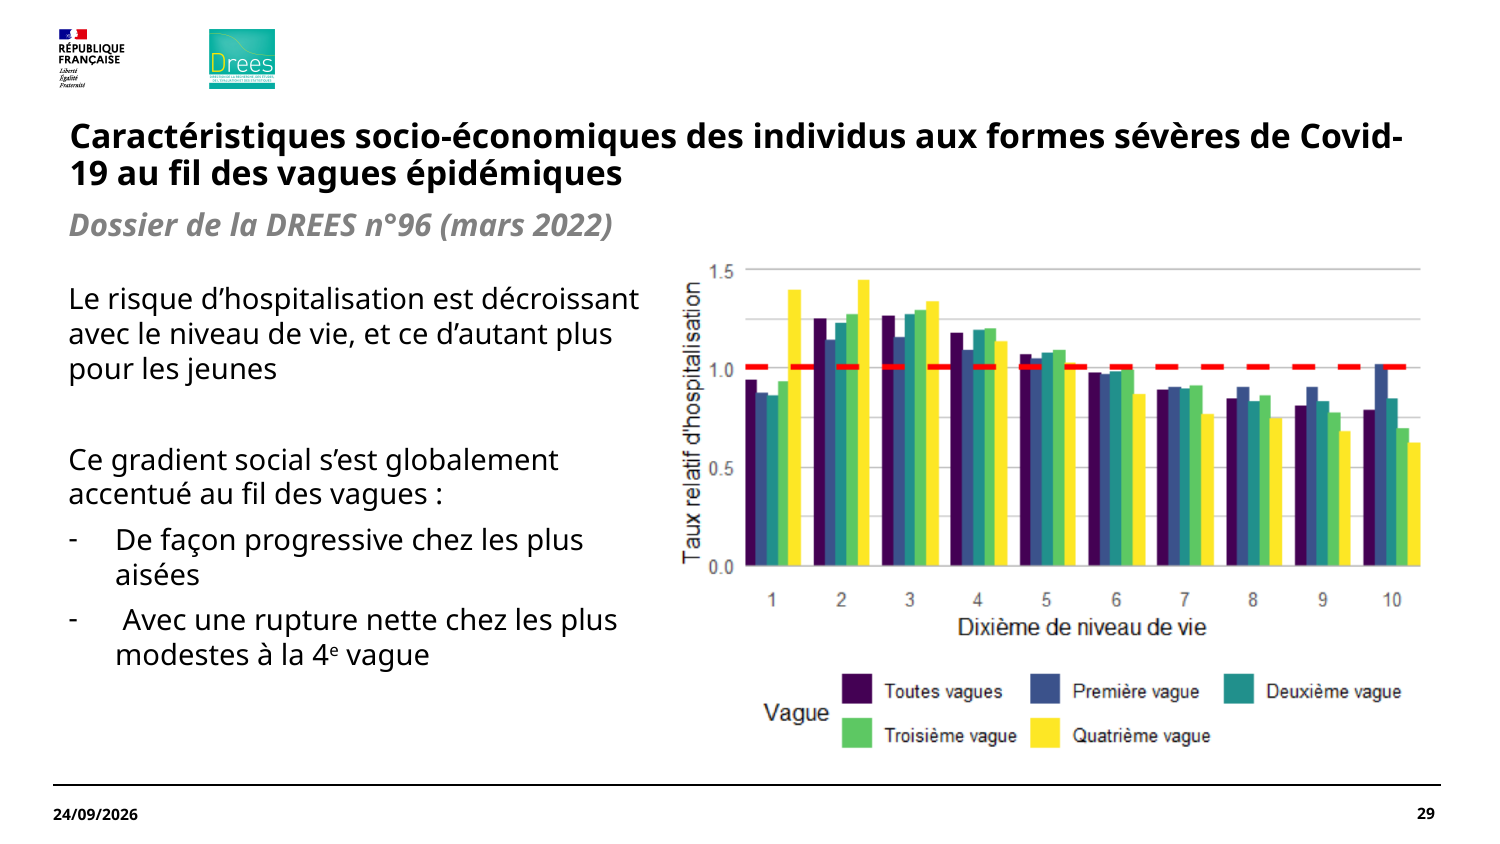

Caractéristiques socio-économiques des individus aux formes sévères de Covid-19 au fil des vagues épidémiques
# Dossier de la DREES n°96 (mars 2022)
Le risque d’hospitalisation est décroissant avec le niveau de vie, et ce d’autant plus pour les jeunes
Ce gradient social s’est globalement accentué au fil des vagues :
De façon progressive chez les plus aisées
 Avec une rupture nette chez les plus modestes à la 4e vague
29